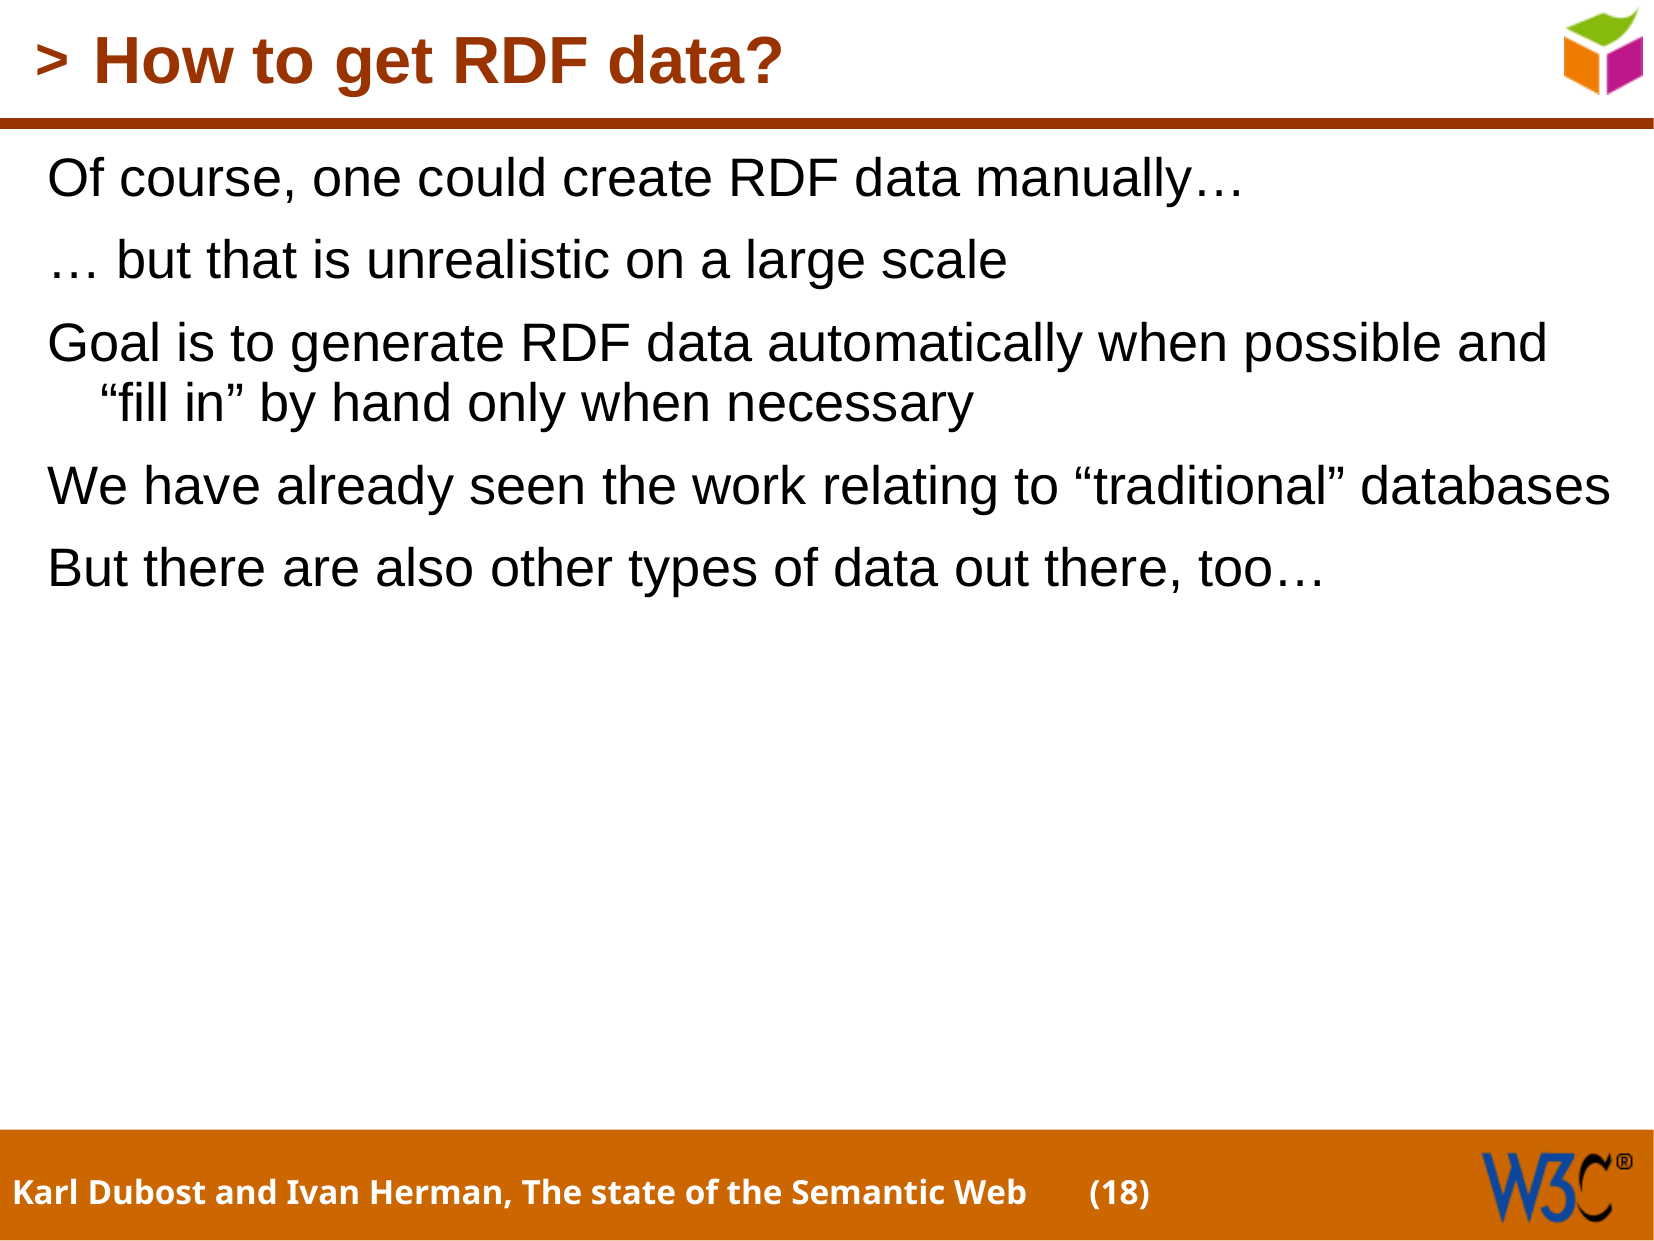

# How to get RDF data?
Of course, one could create RDF data manually…
… but that is unrealistic on a large scale
Goal is to generate RDF data automatically when possible and “fill in” by hand only when necessary
We have already seen the work relating to “traditional” databases
But there are also other types of data out there, too…